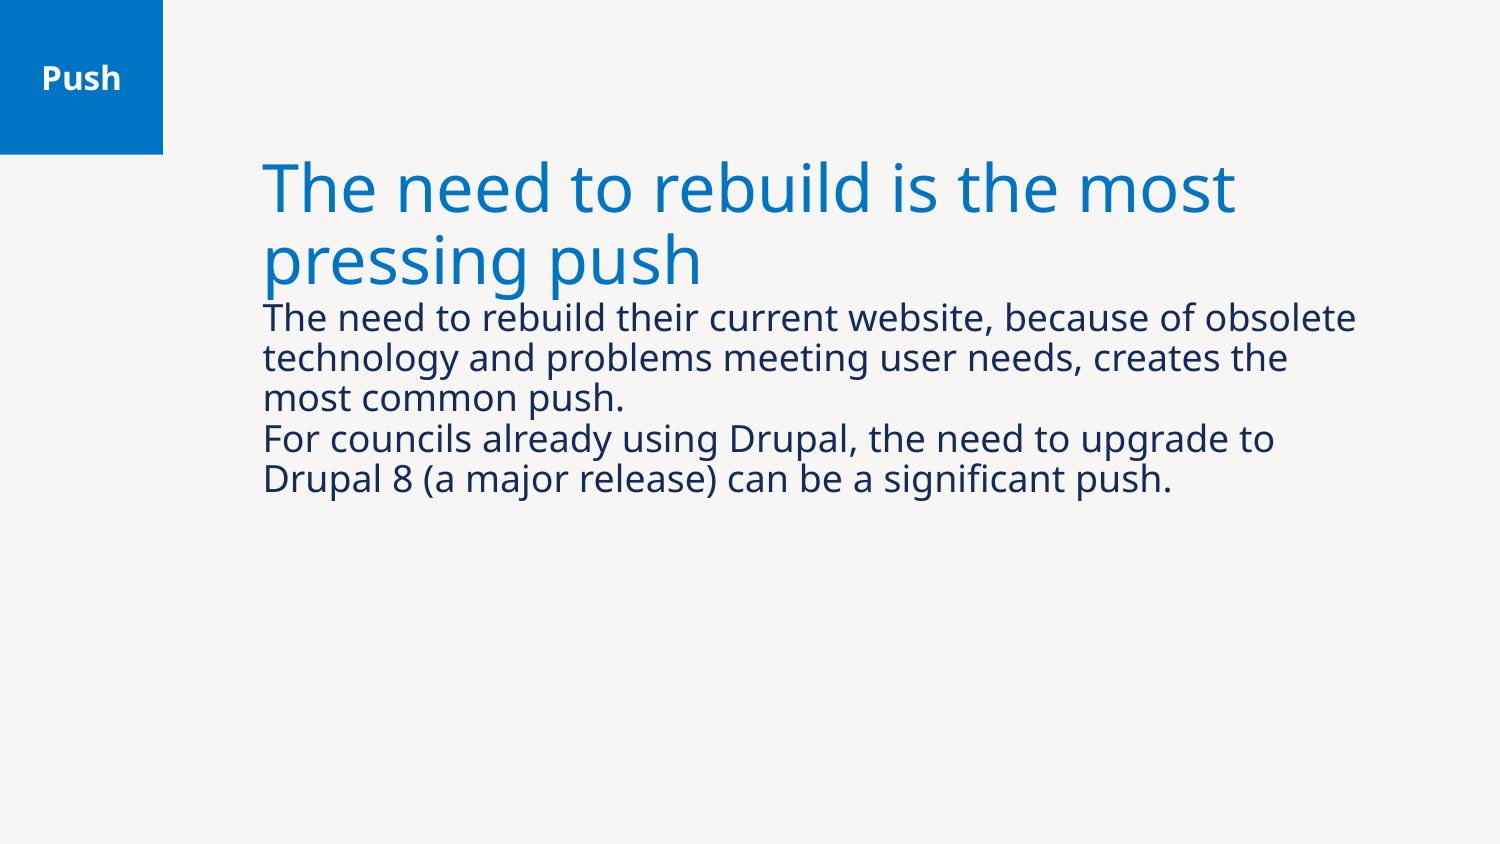

Push
# The need to rebuild is the most pressing push The need to rebuild their current website, because of obsolete technology and problems meeting user needs, creates the most common push. For councils already using Drupal, the need to upgrade to Drupal 8 (a major release) can be a significant push.